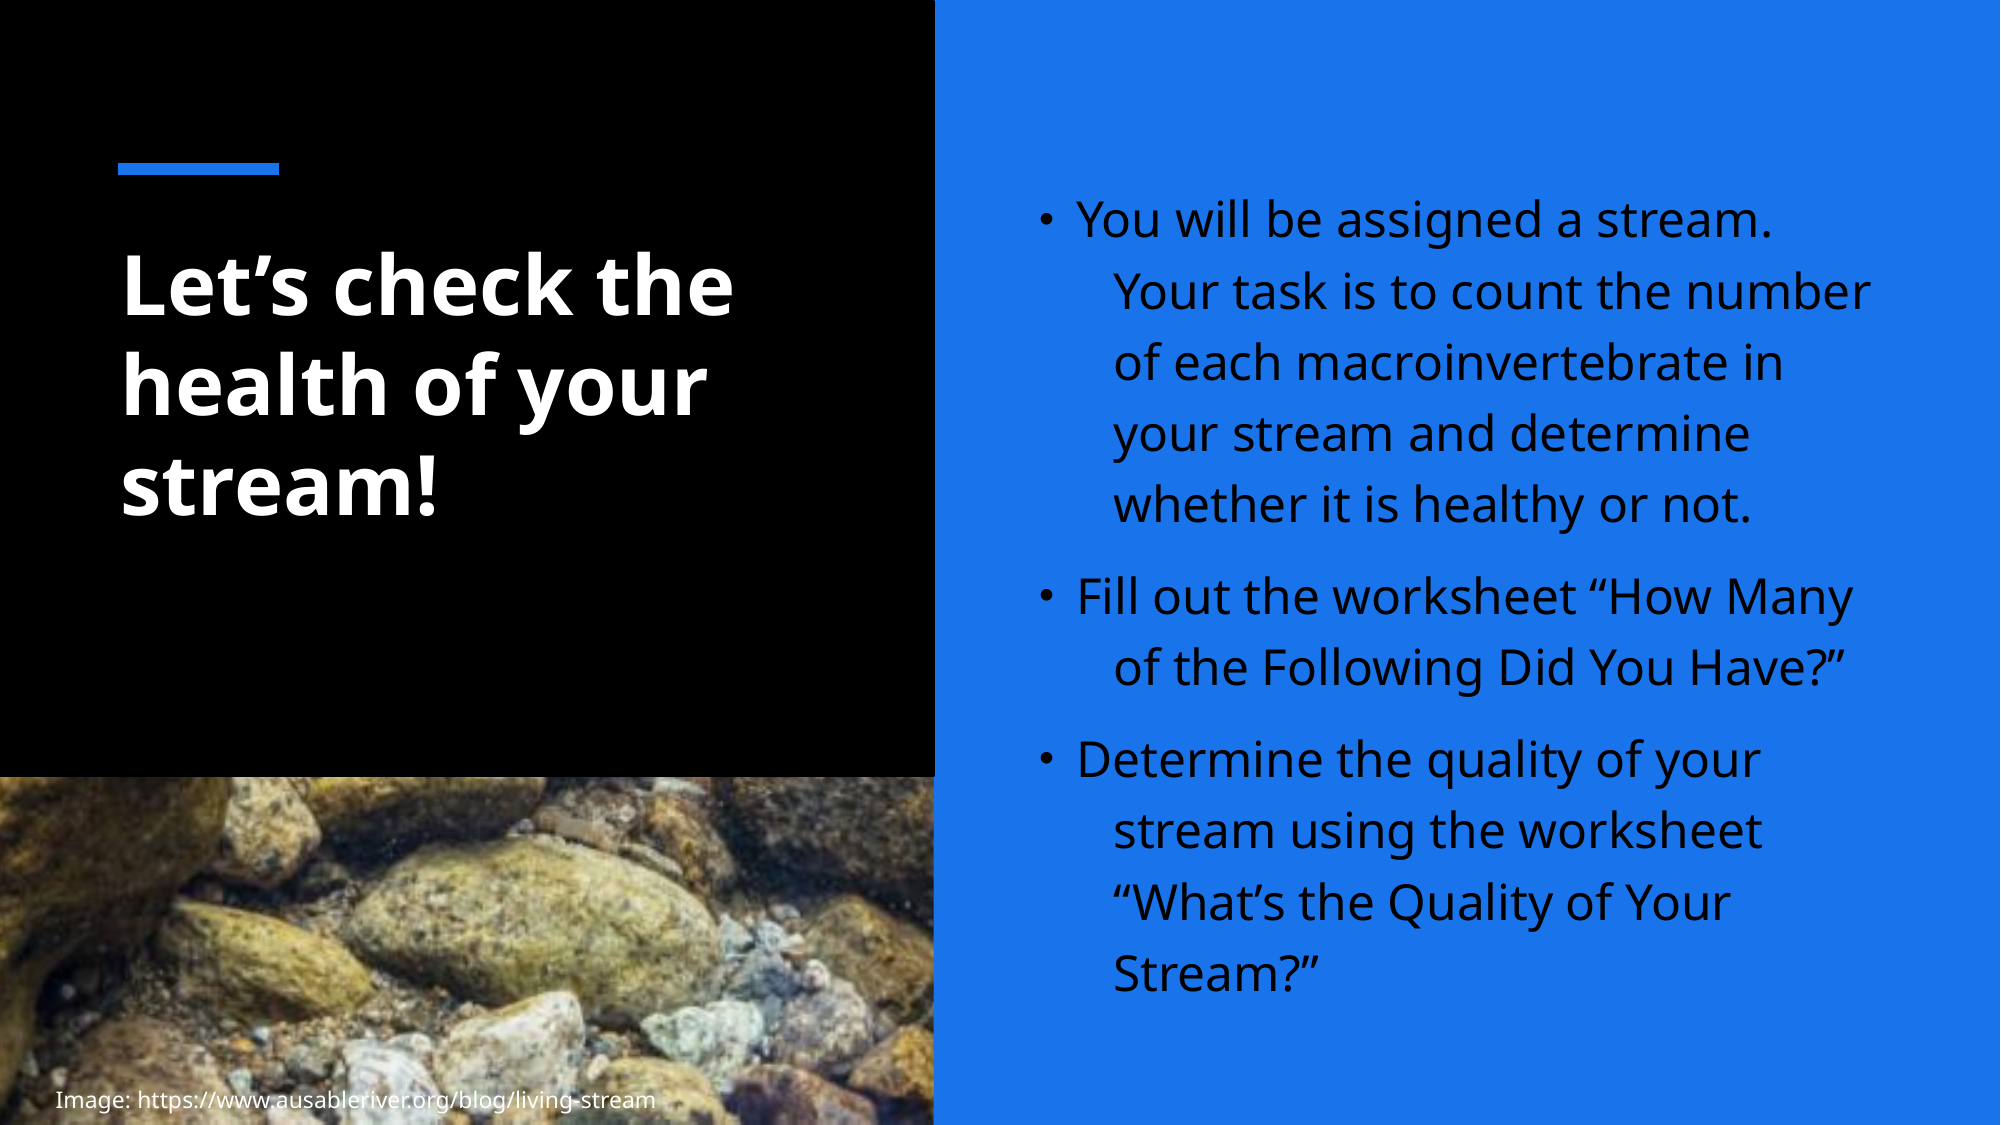

You will be assigned a stream. Your task is to count the number of each macroinvertebrate in your stream and determine whether it is healthy or not.
Fill out the worksheet “How Many of the Following Did You Have?”
Determine the quality of your stream using the worksheet “What’s the Quality of Your Stream?”
# Let’s check the health of your stream!
Image: https://www.ausableriver.org/blog/living-stream